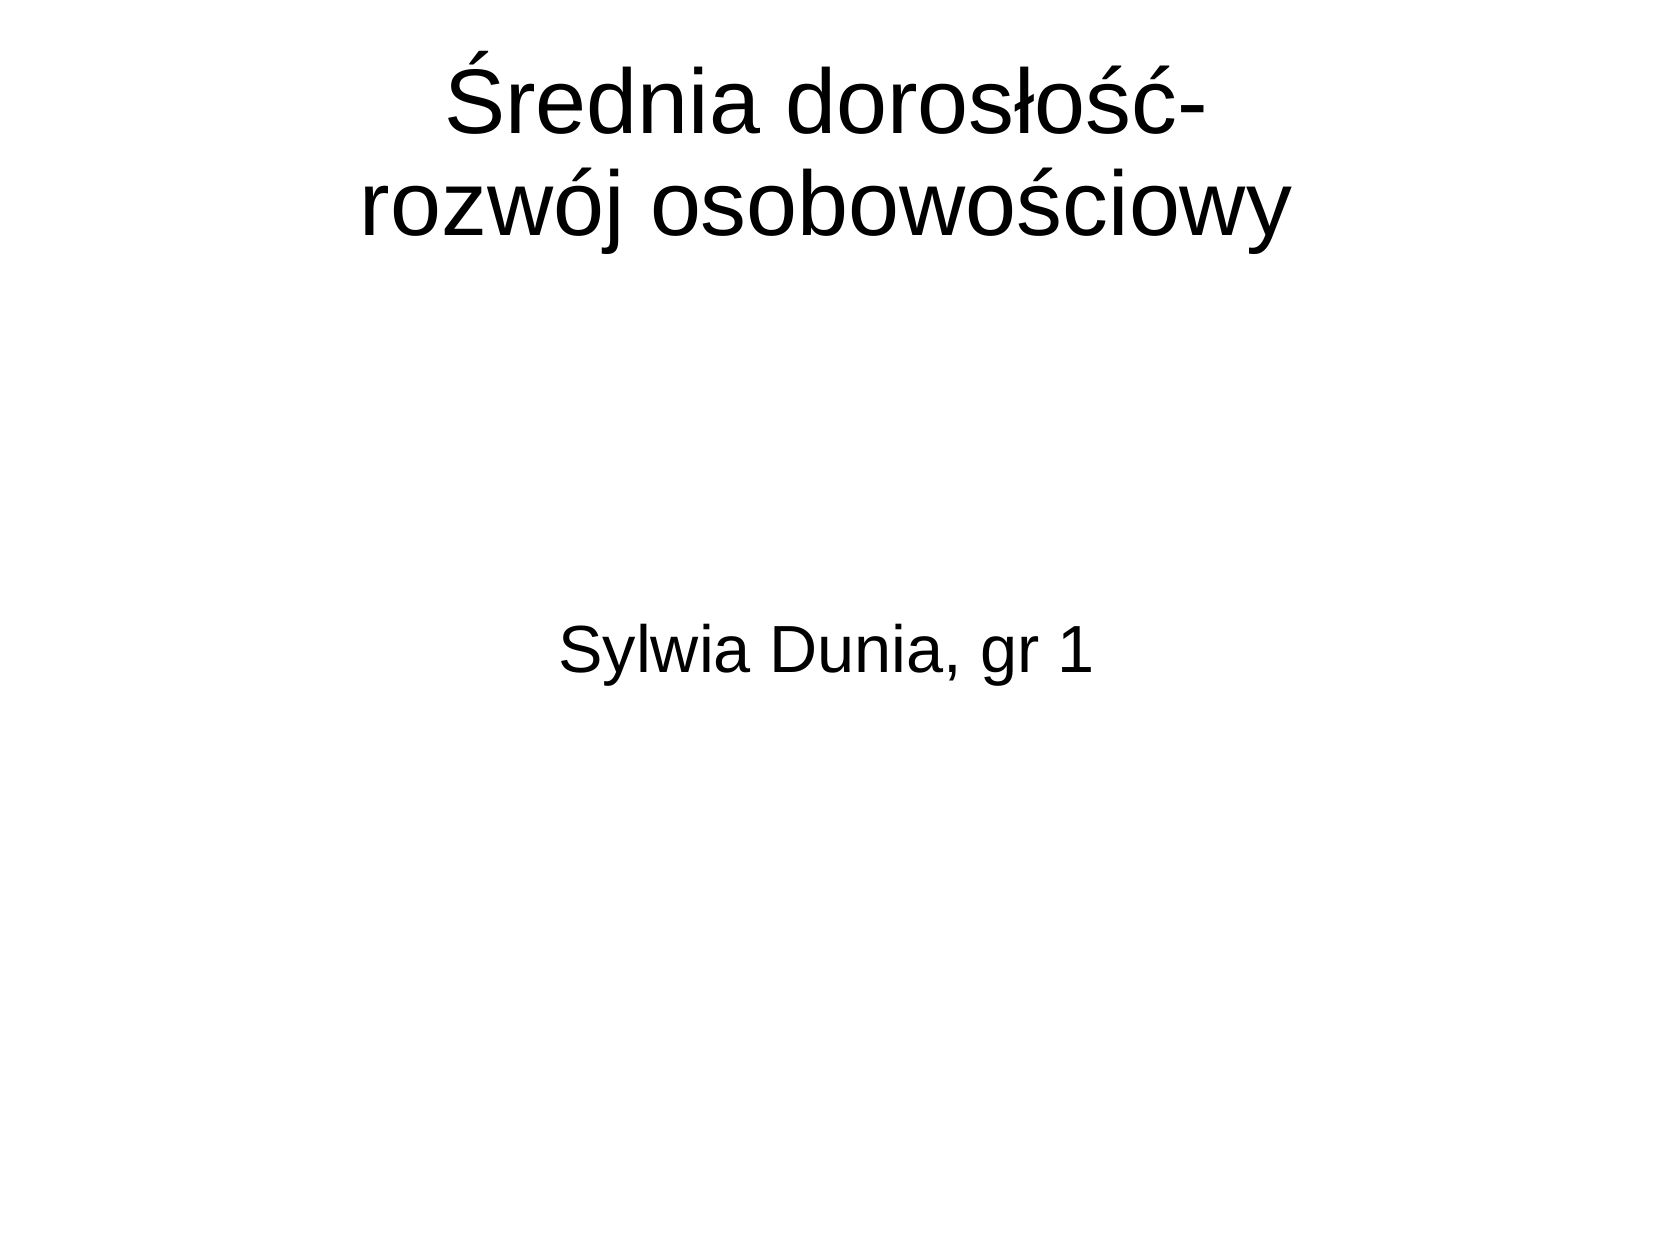

# Średnia dorosłość- rozwój osobowościowy
Sylwia Dunia, gr 1